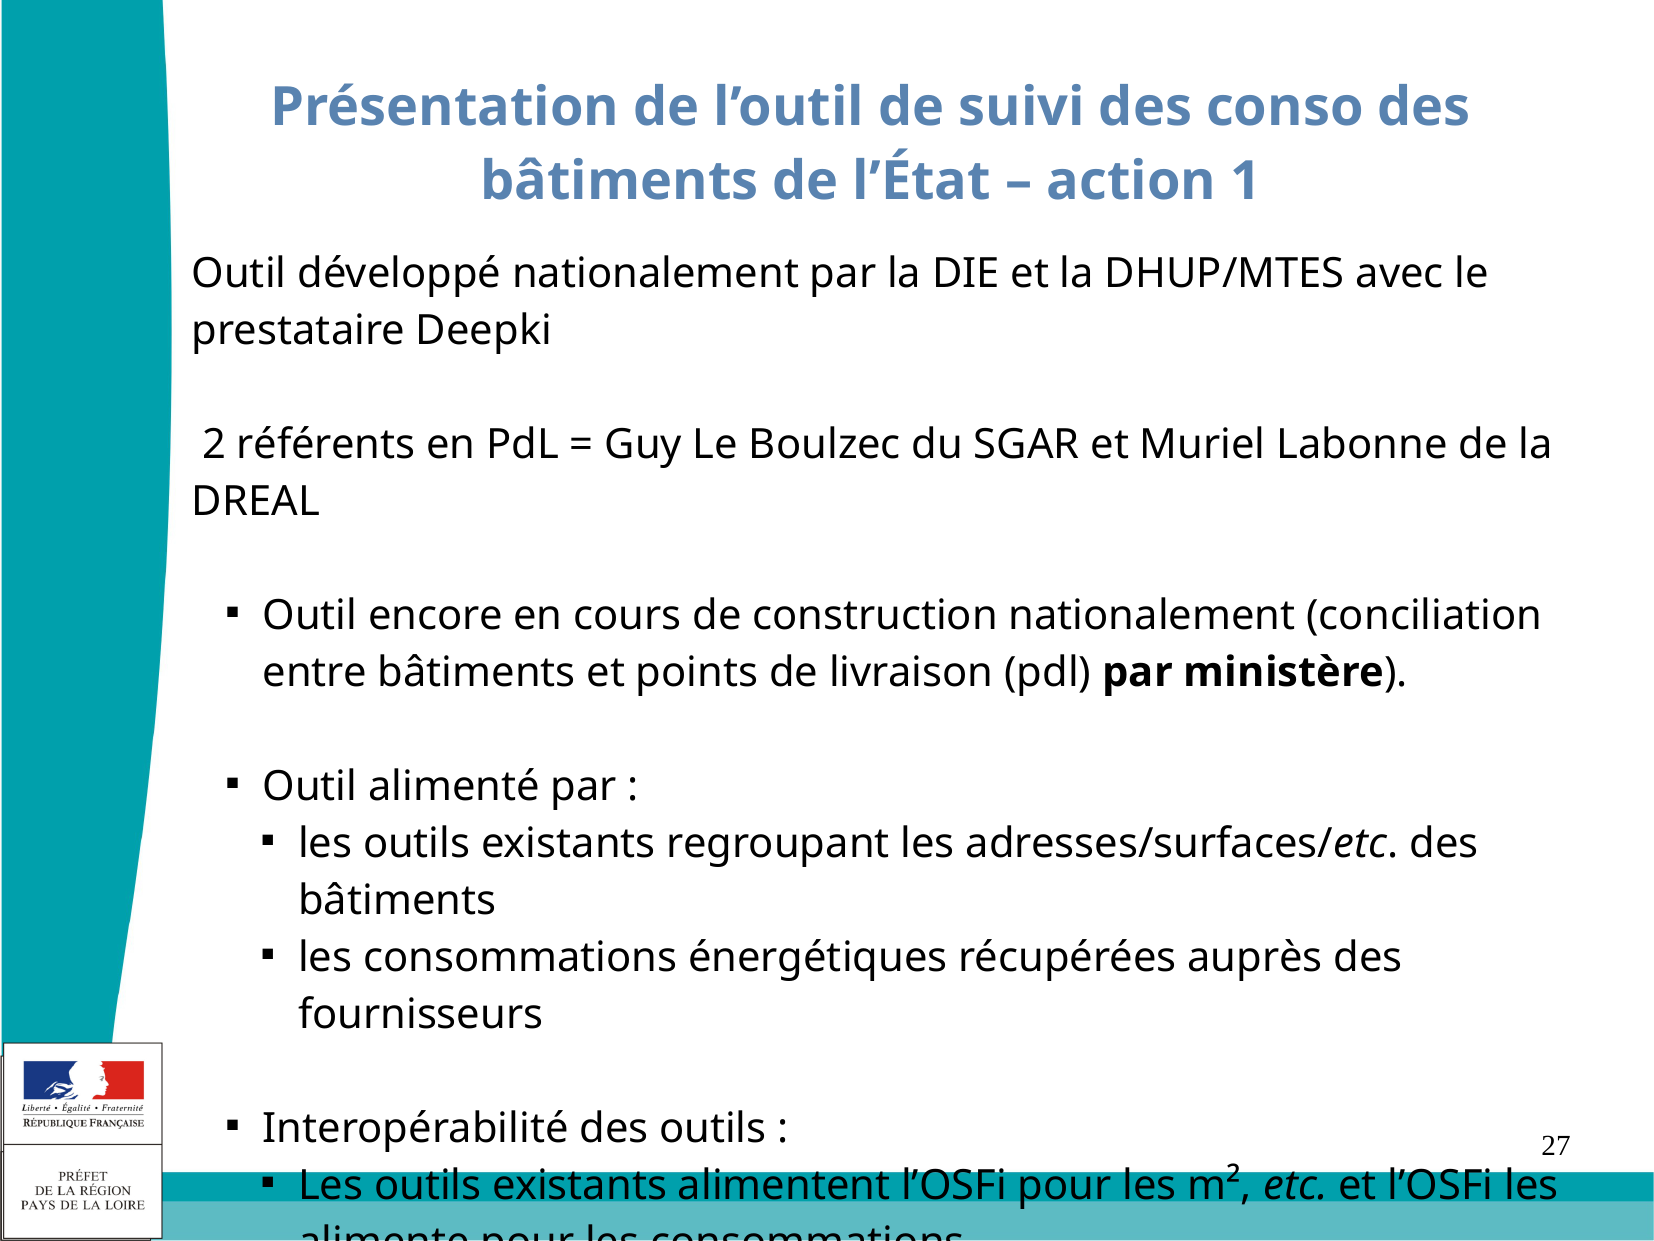

Présentation de l’outil de suivi des conso des bâtiments de l’État – action 1
Outil développé nationalement par la DIE et la DHUP/MTES avec le prestataire Deepki
2 référents en PdL = Guy Le Boulzec du SGAR et Muriel Labonne de la DREAL
Outil encore en cours de construction nationalement (conciliation entre bâtiments et points de livraison (pdl) par ministère).
Outil alimenté par :
les outils existants regroupant les adresses/surfaces/etc. des bâtiments
les consommations énergétiques récupérées auprès des fournisseurs
Interopérabilité des outils :
Les outils existants alimentent l’OSFi pour les m², etc. et l’OSFi les alimente pour les consommations
l’outil existant alimentera OPERAT, la plateforme de suivi des obligations du décret tertiaire, pour les consommations
27